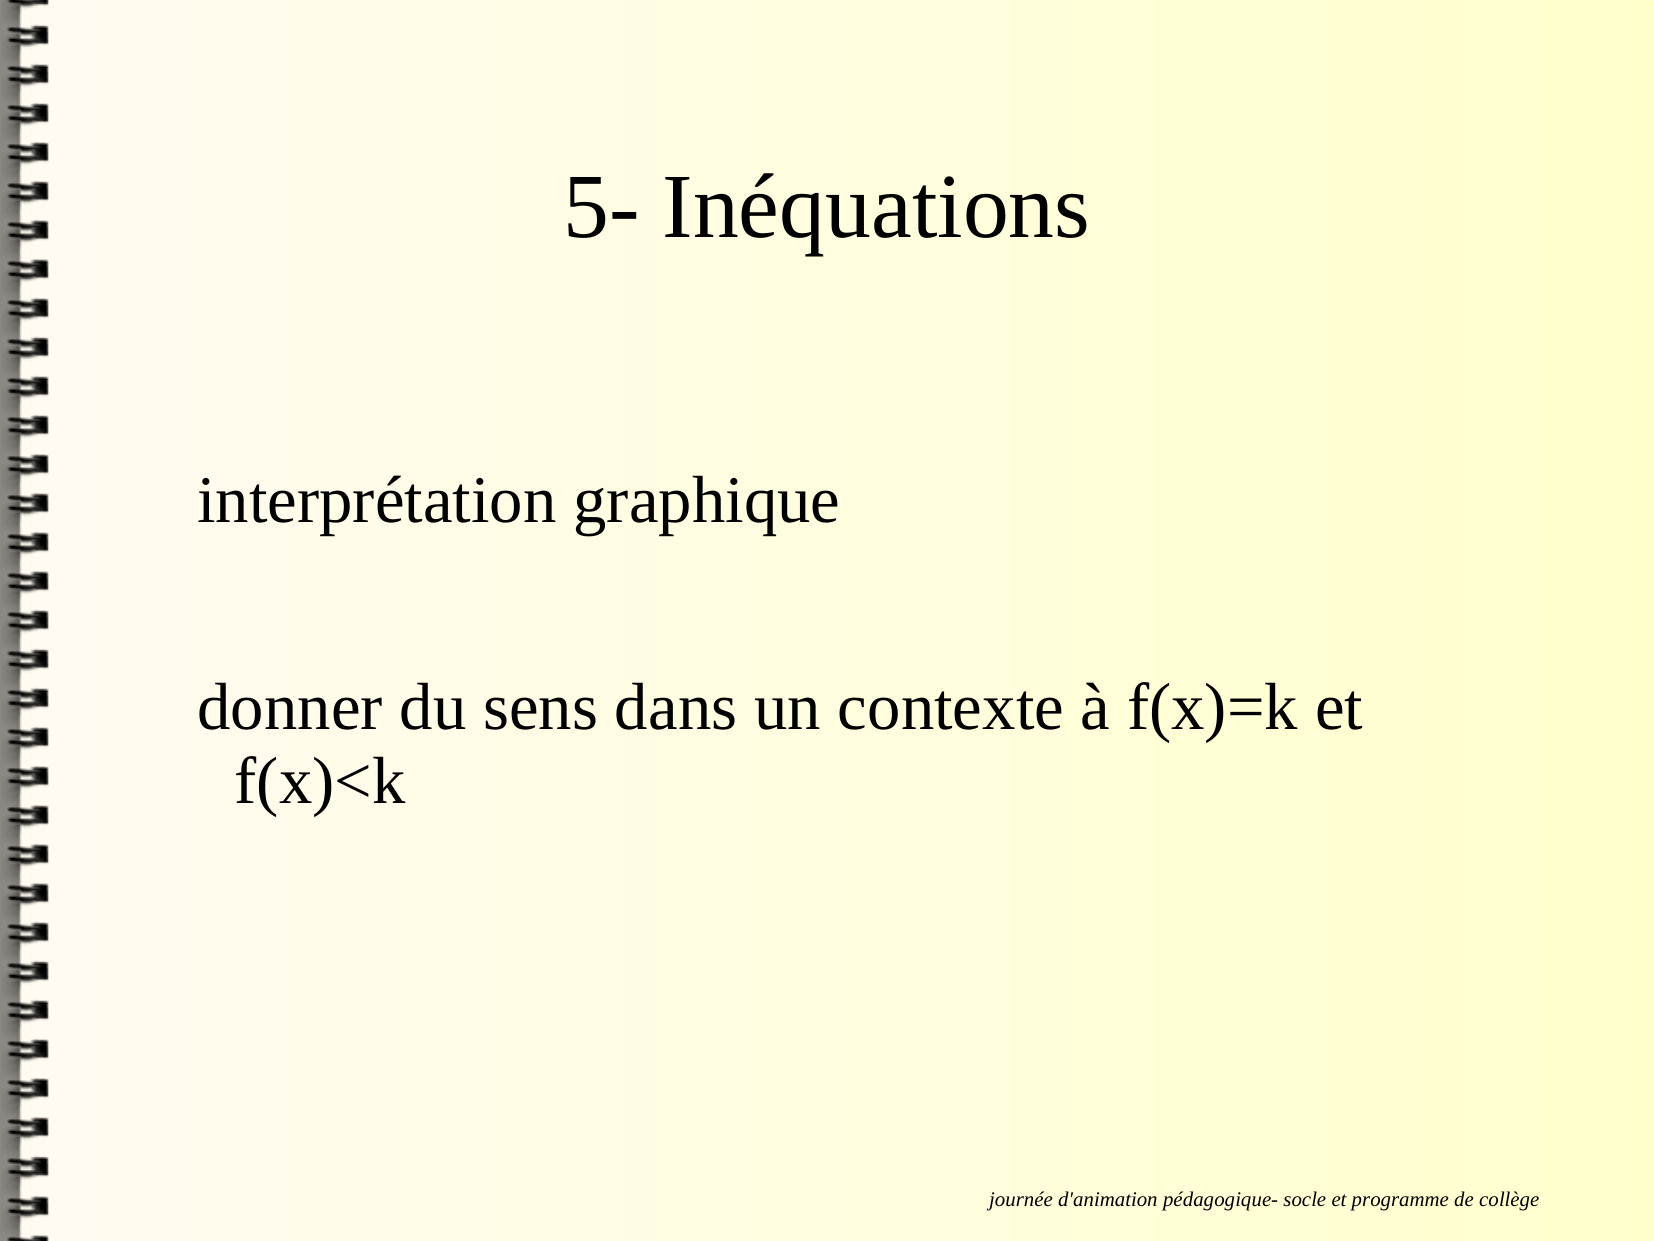

# 5- Inéquations
interprétation graphique
donner du sens dans un contexte à f(x)=k et f(x)<k
journée d'animation pédagogique- socle et programme de collège